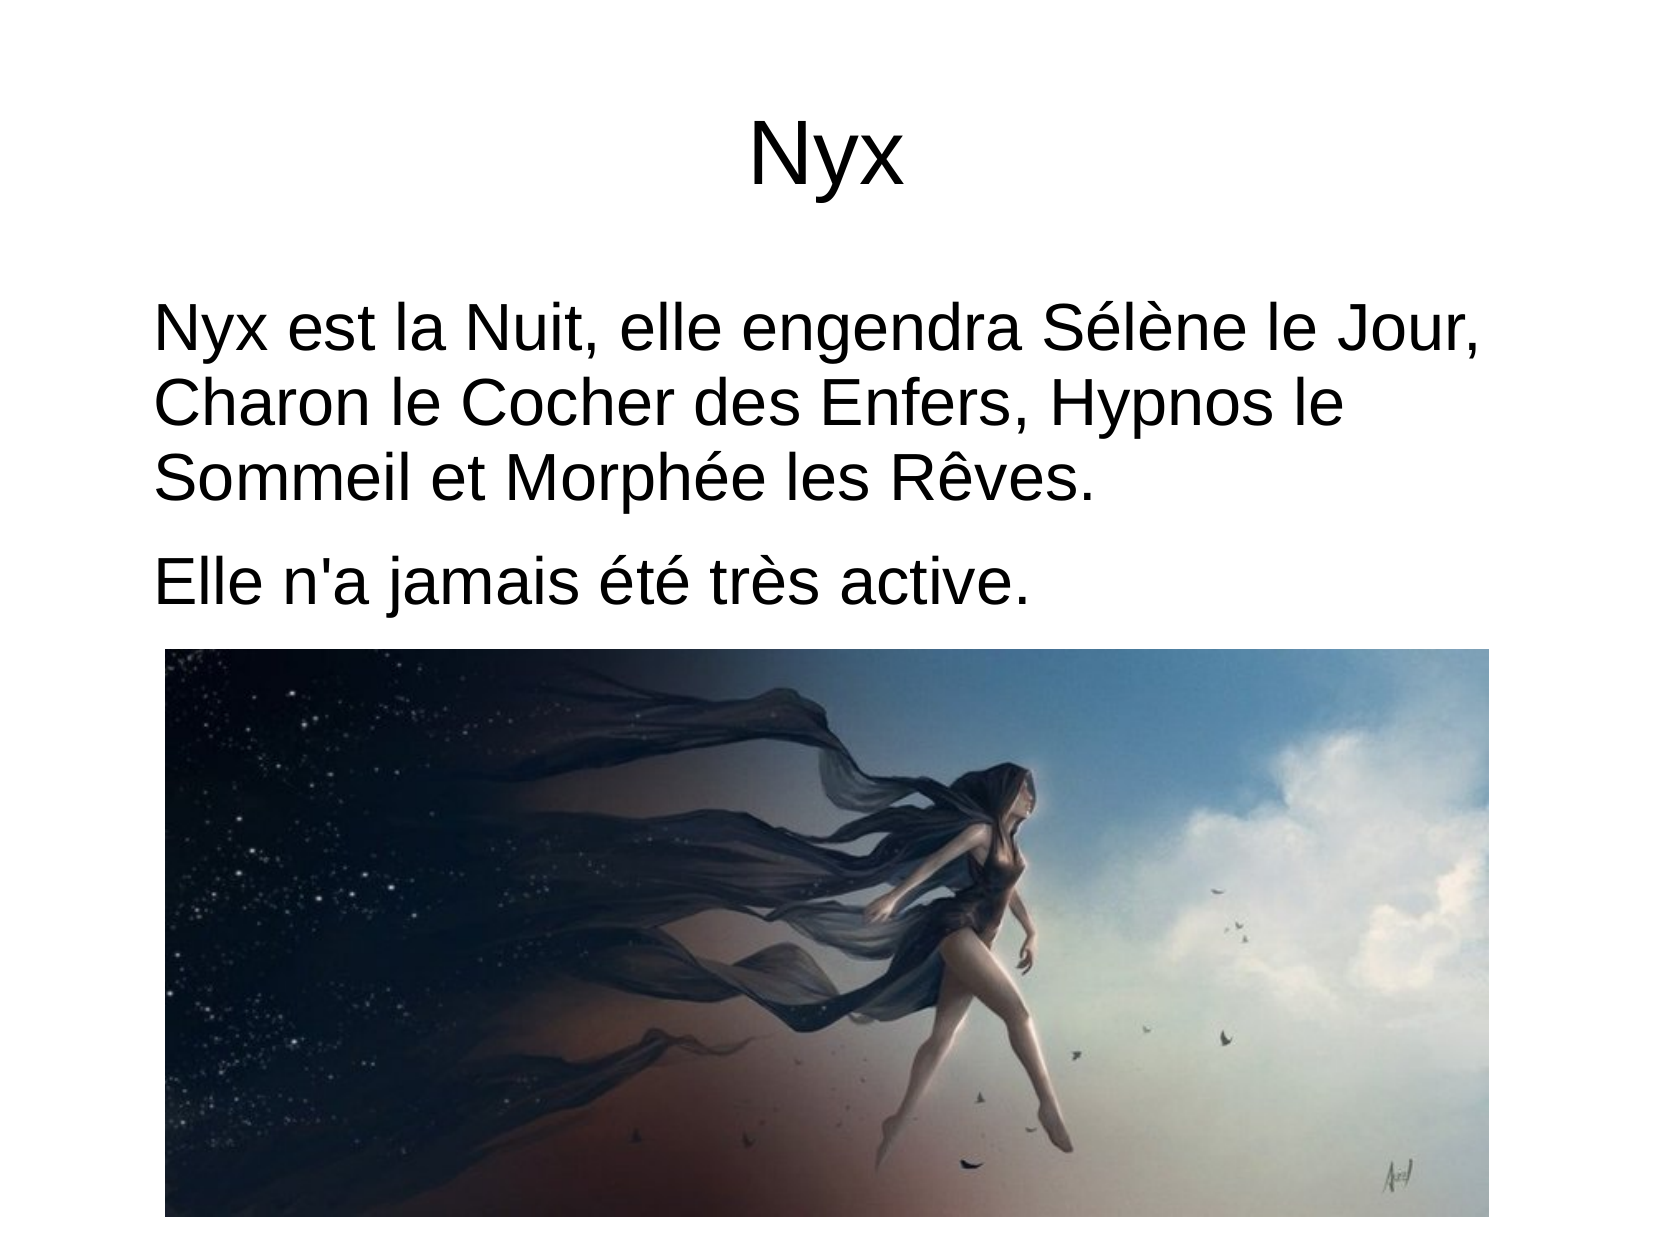

# Nyx
Nyx est la Nuit, elle engendra Sélène le Jour, Charon le Cocher des Enfers, Hypnos le Sommeil et Morphée les Rêves.
Elle n'a jamais été très active.